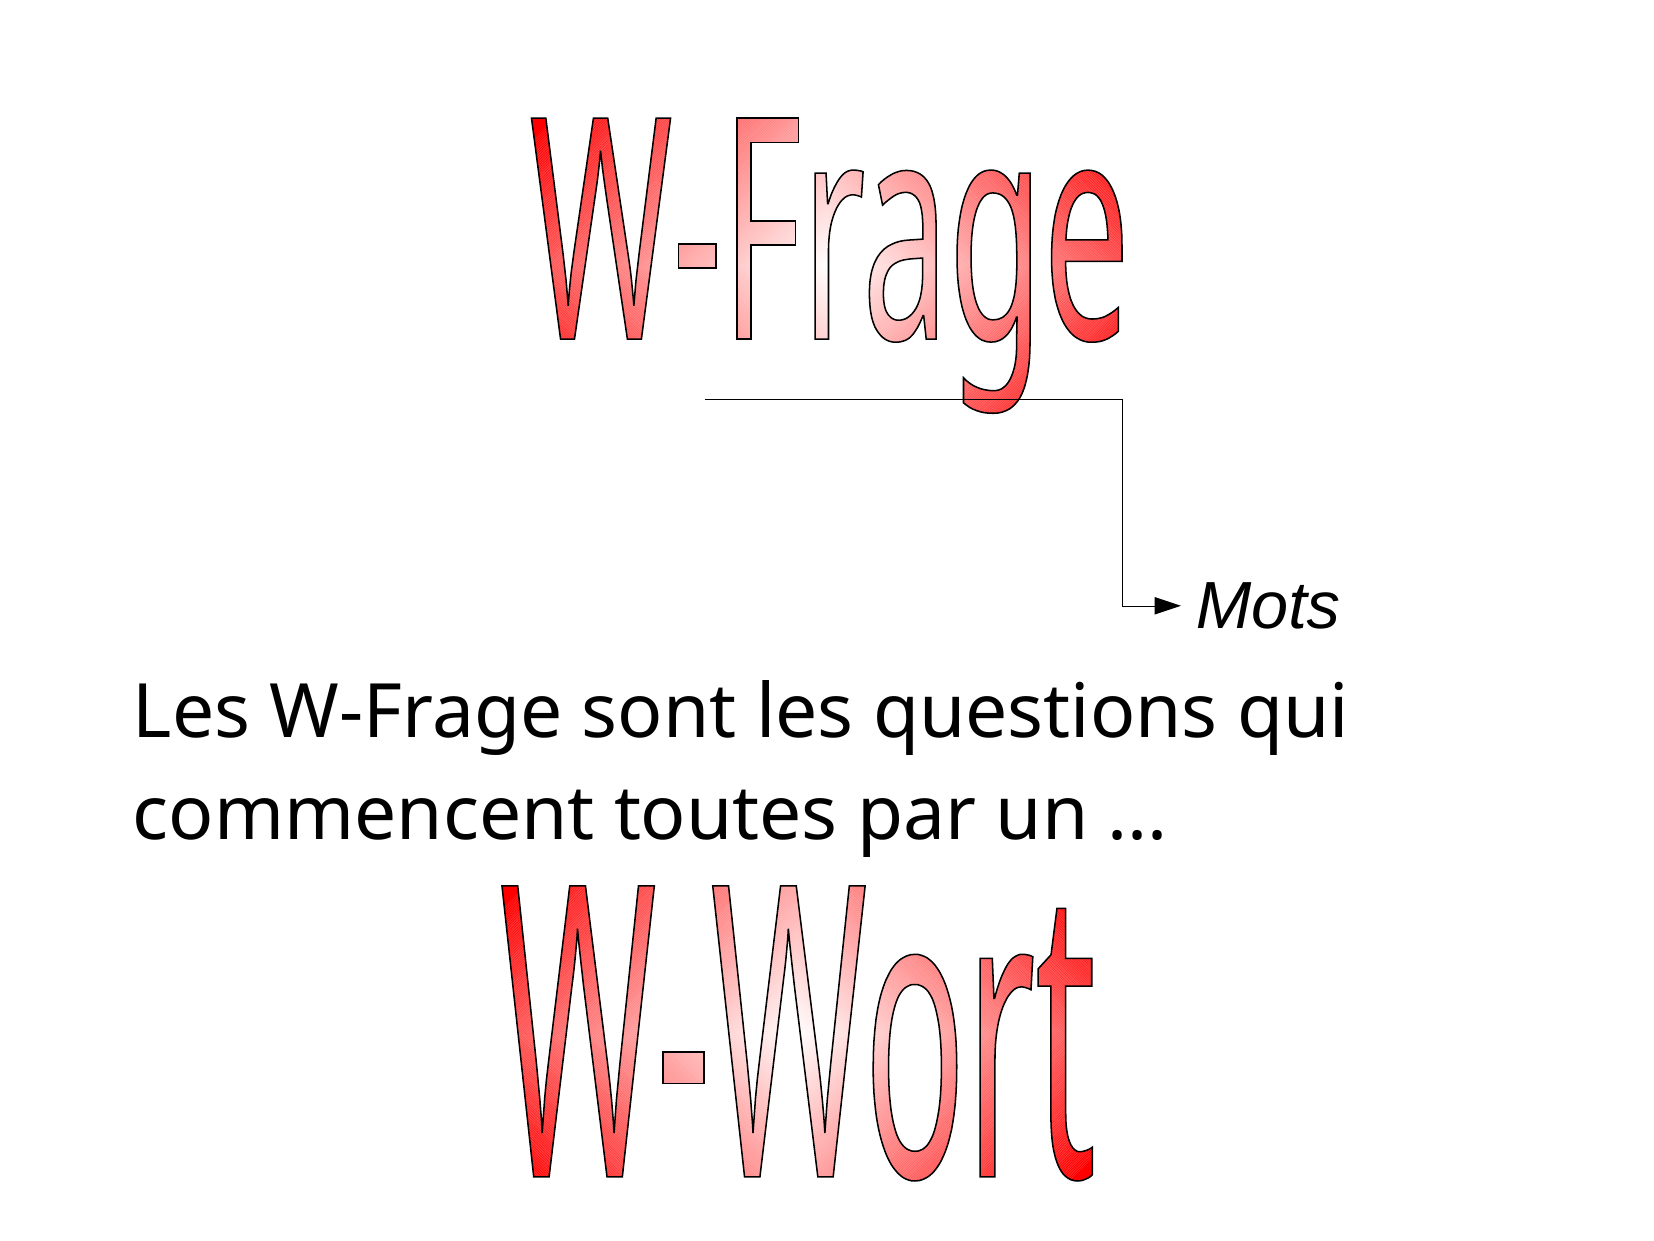

W-Frage
Mots
Les W-Frage sont les questions qui commencent toutes par un ...
W-Wort